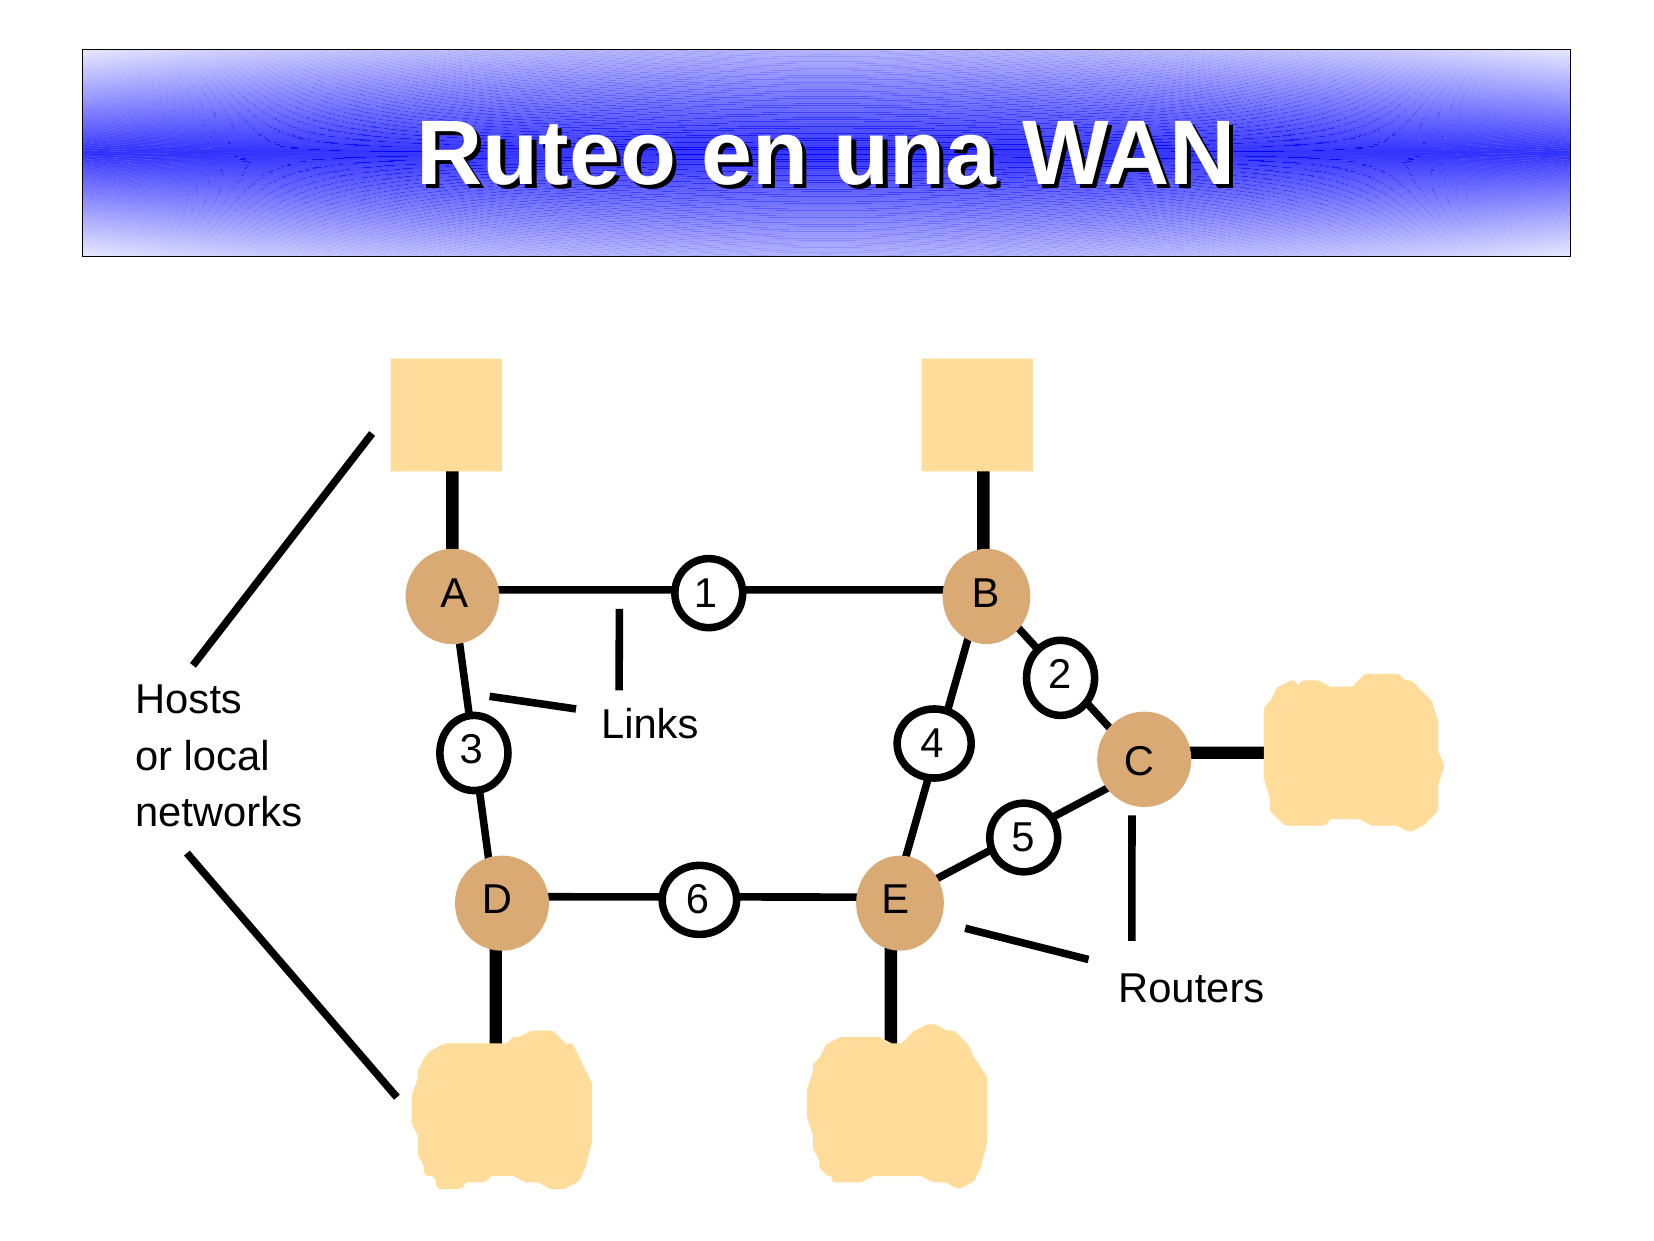

# Ruteo en una WAN
A
1
B
2
Hosts
Links
4
3
or local
C
networks
5
D
6
E
Routers